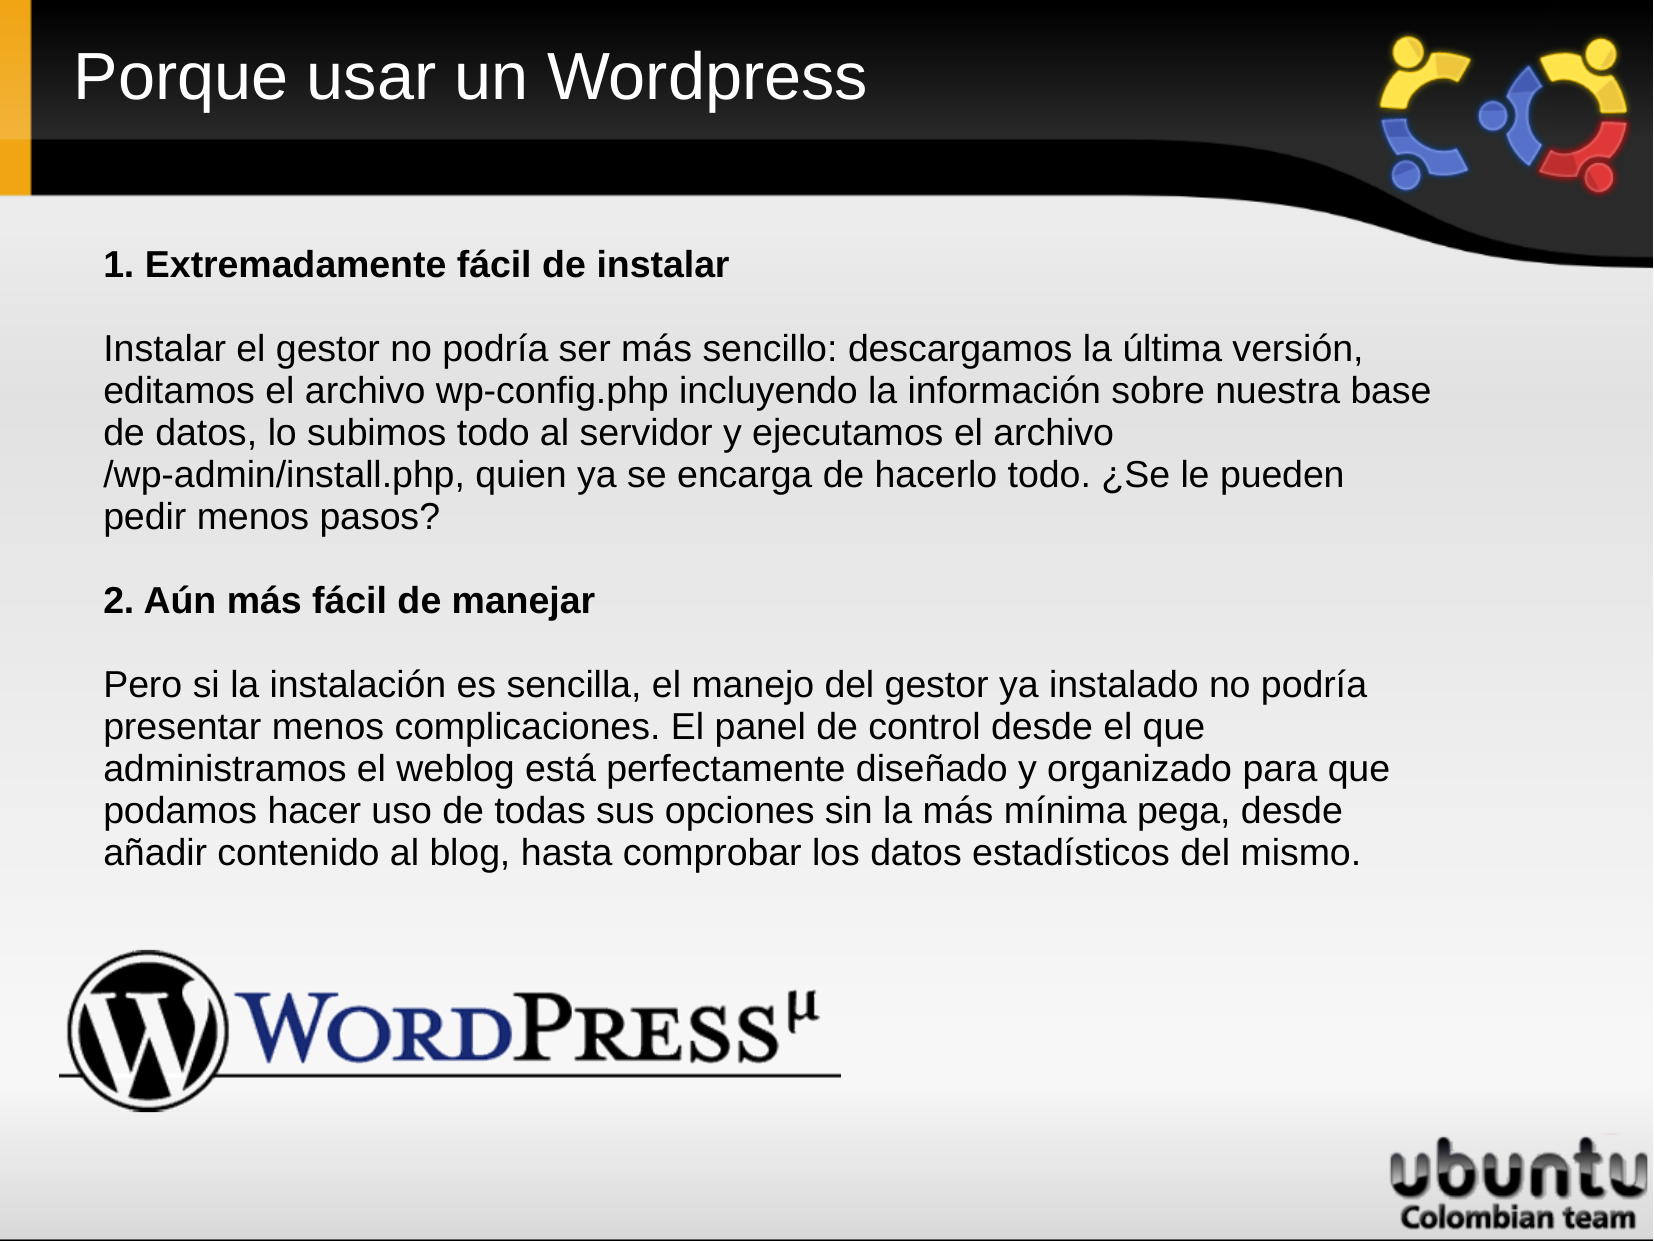

Porque usar un Wordpress
1. Extremadamente fácil de instalar
Instalar el gestor no podría ser más sencillo: descargamos la última versión, editamos el archivo wp-config.php incluyendo la información sobre nuestra base de datos, lo subimos todo al servidor y ejecutamos el archivo /wp-admin/install.php, quien ya se encarga de hacerlo todo. ¿Se le pueden pedir menos pasos?
2. Aún más fácil de manejar
Pero si la instalación es sencilla, el manejo del gestor ya instalado no podría presentar menos complicaciones. El panel de control desde el que administramos el weblog está perfectamente diseñado y organizado para que podamos hacer uso de todas sus opciones sin la más mínima pega, desde añadir contenido al blog, hasta comprobar los datos estadísticos del mismo.